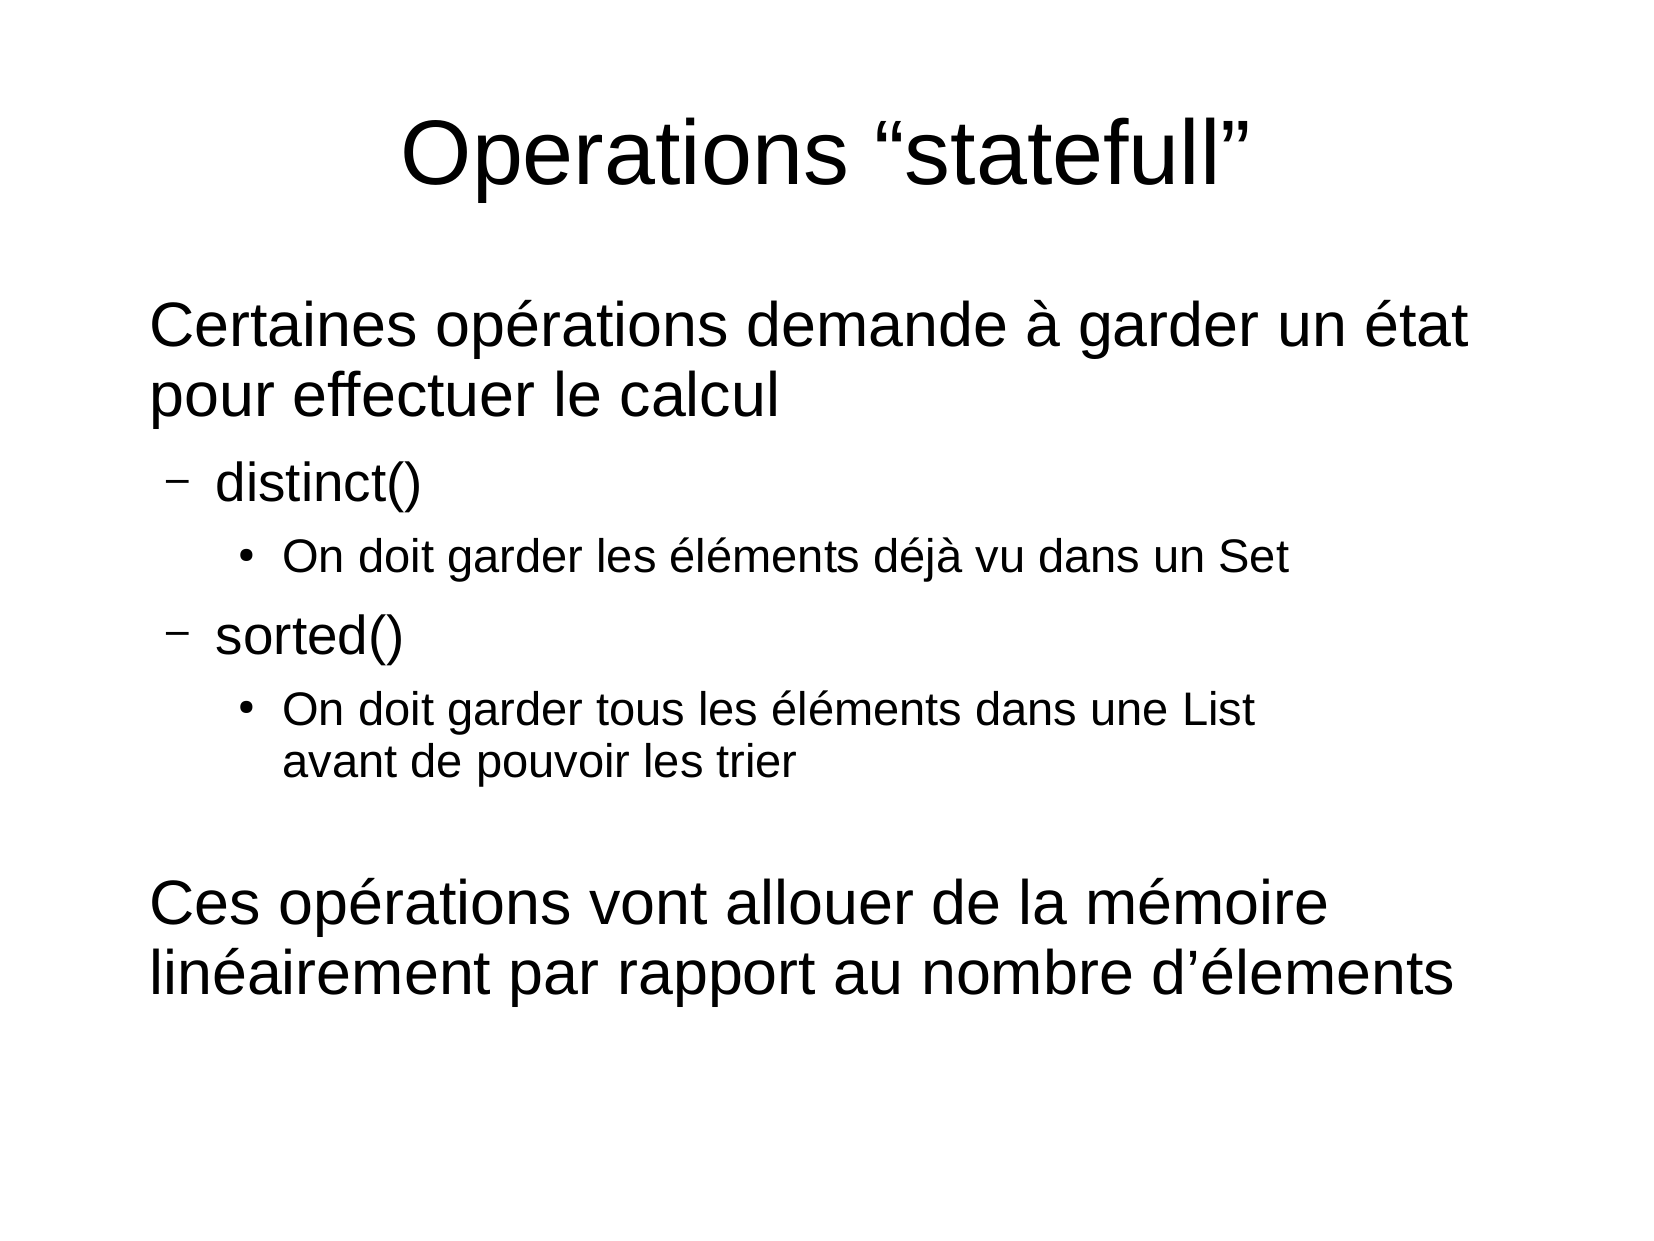

# Operations “statefull”
Certaines opérations demande à garder un état pour effectuer le calcul
distinct()
On doit garder les éléments déjà vu dans un Set
sorted()
On doit garder tous les éléments dans une List
avant de pouvoir les trier
Ces opérations vont allouer de la mémoire linéairement par rapport au nombre d’élements